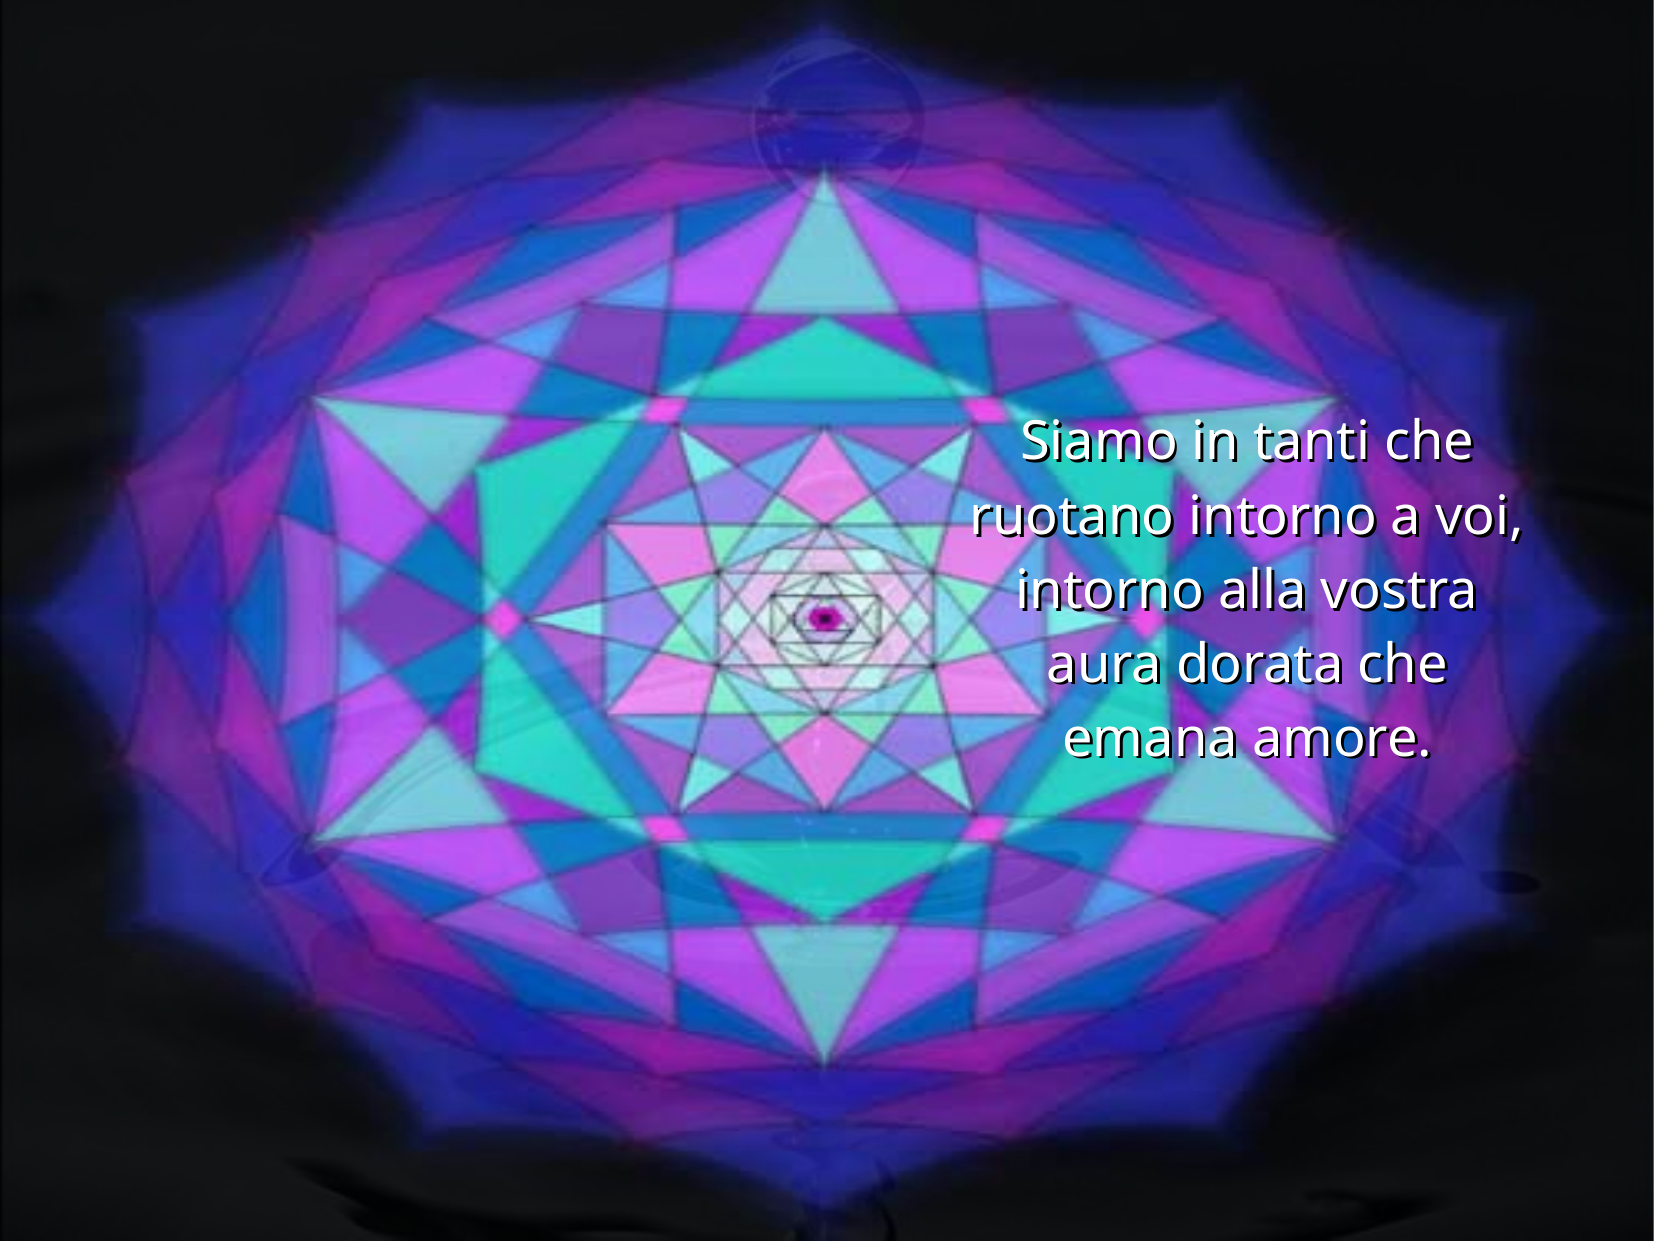

# Siamo in tanti che ruotano intorno a voi, intorno alla vostra aura dorata che emana amore.